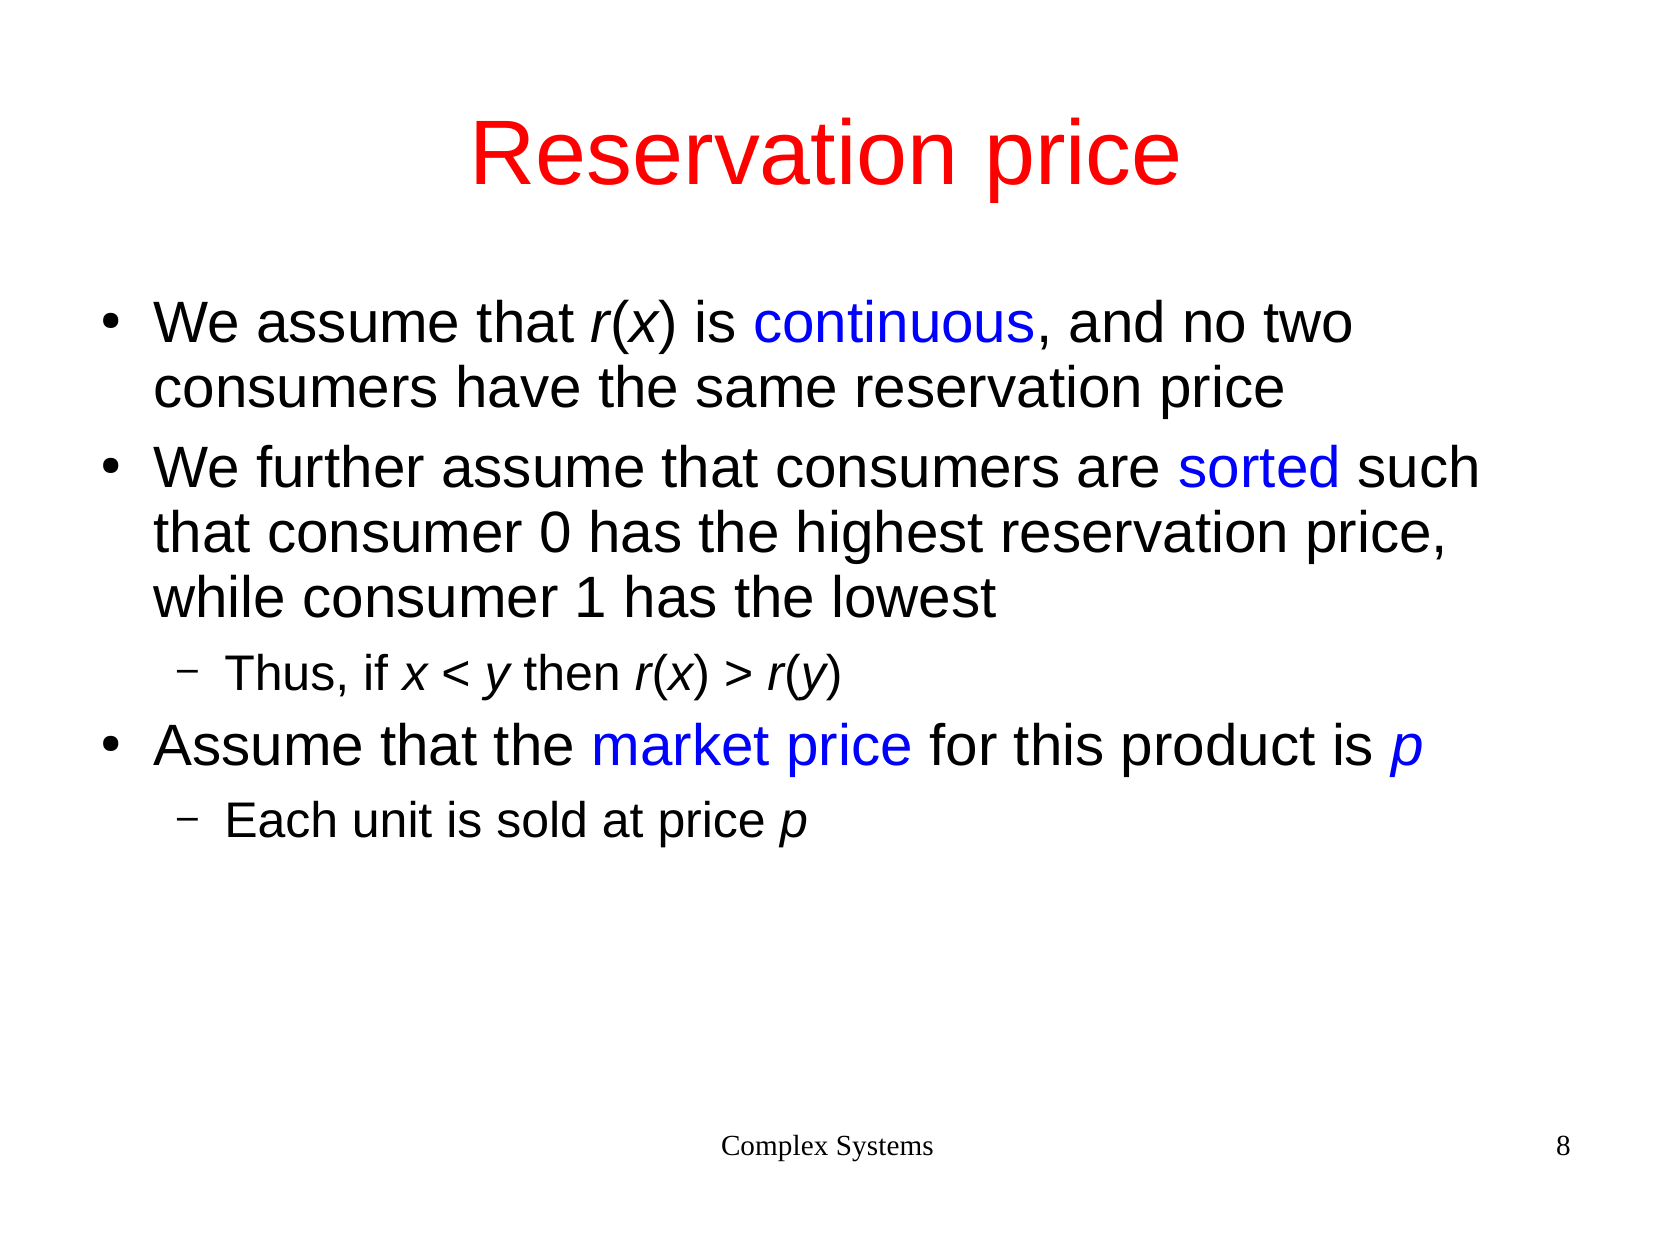

# Reservation price
We assume that r(x) is continuous, and no two consumers have the same reservation price
We further assume that consumers are sorted such that consumer 0 has the highest reservation price, while consumer 1 has the lowest
Thus, if x < y then r(x) > r(y)
Assume that the market price for this product is p
Each unit is sold at price p
Complex Systems
8